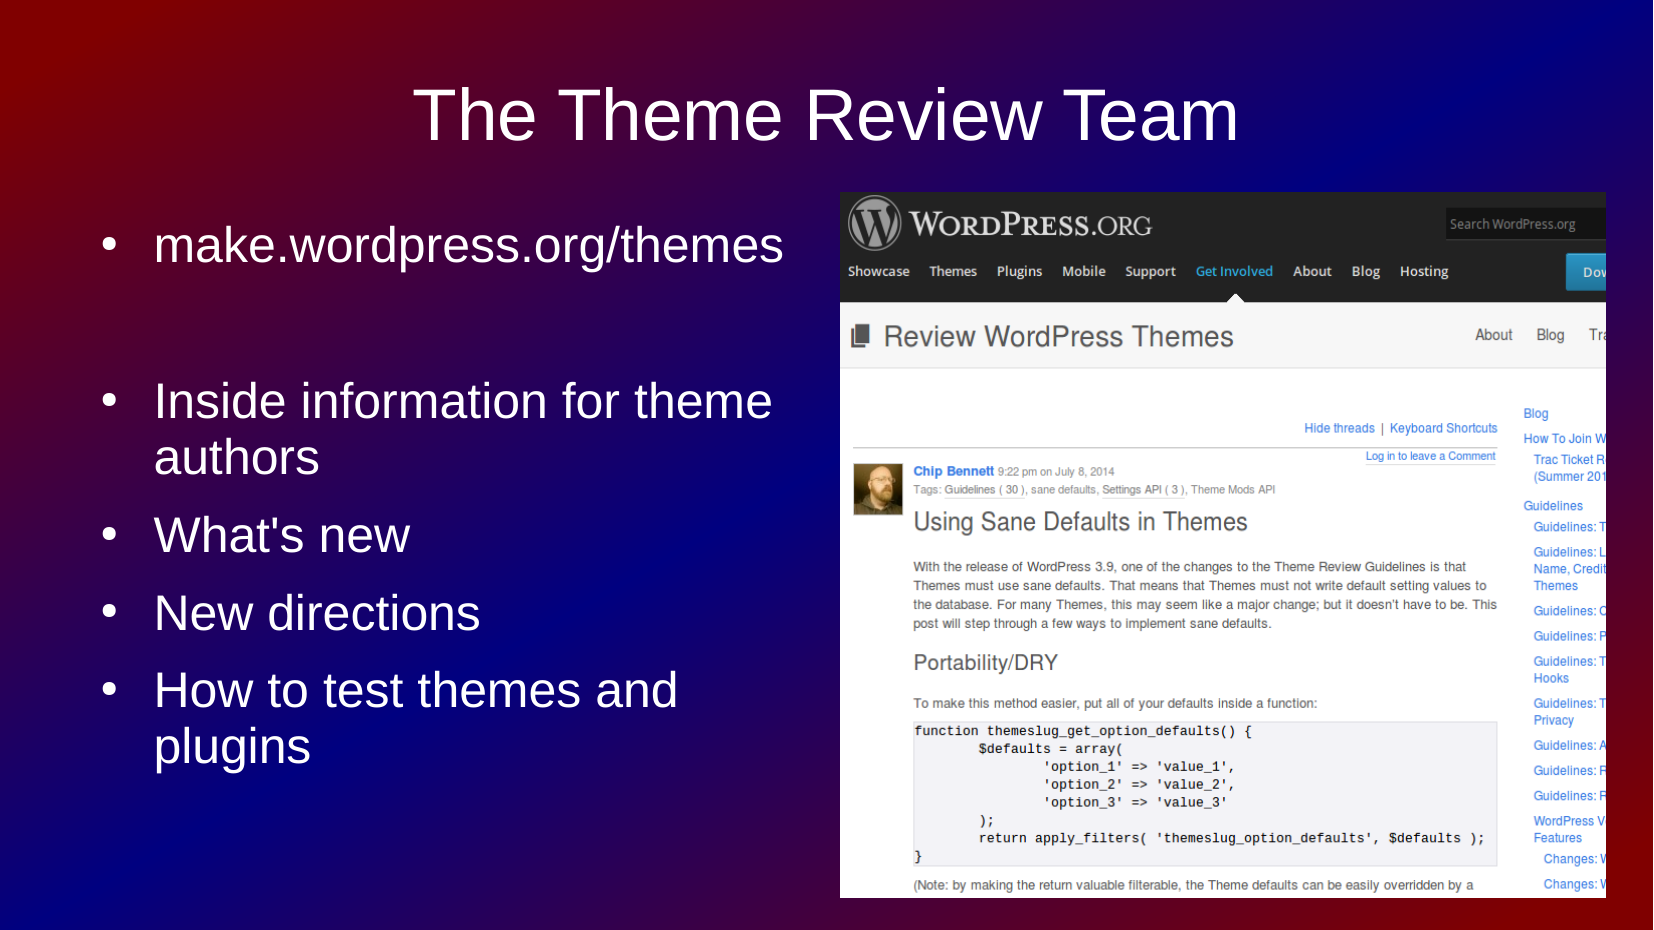

# The Theme Review Team
make.wordpress.org/themes
Inside information for theme authors
What's new
New directions
How to test themes and plugins